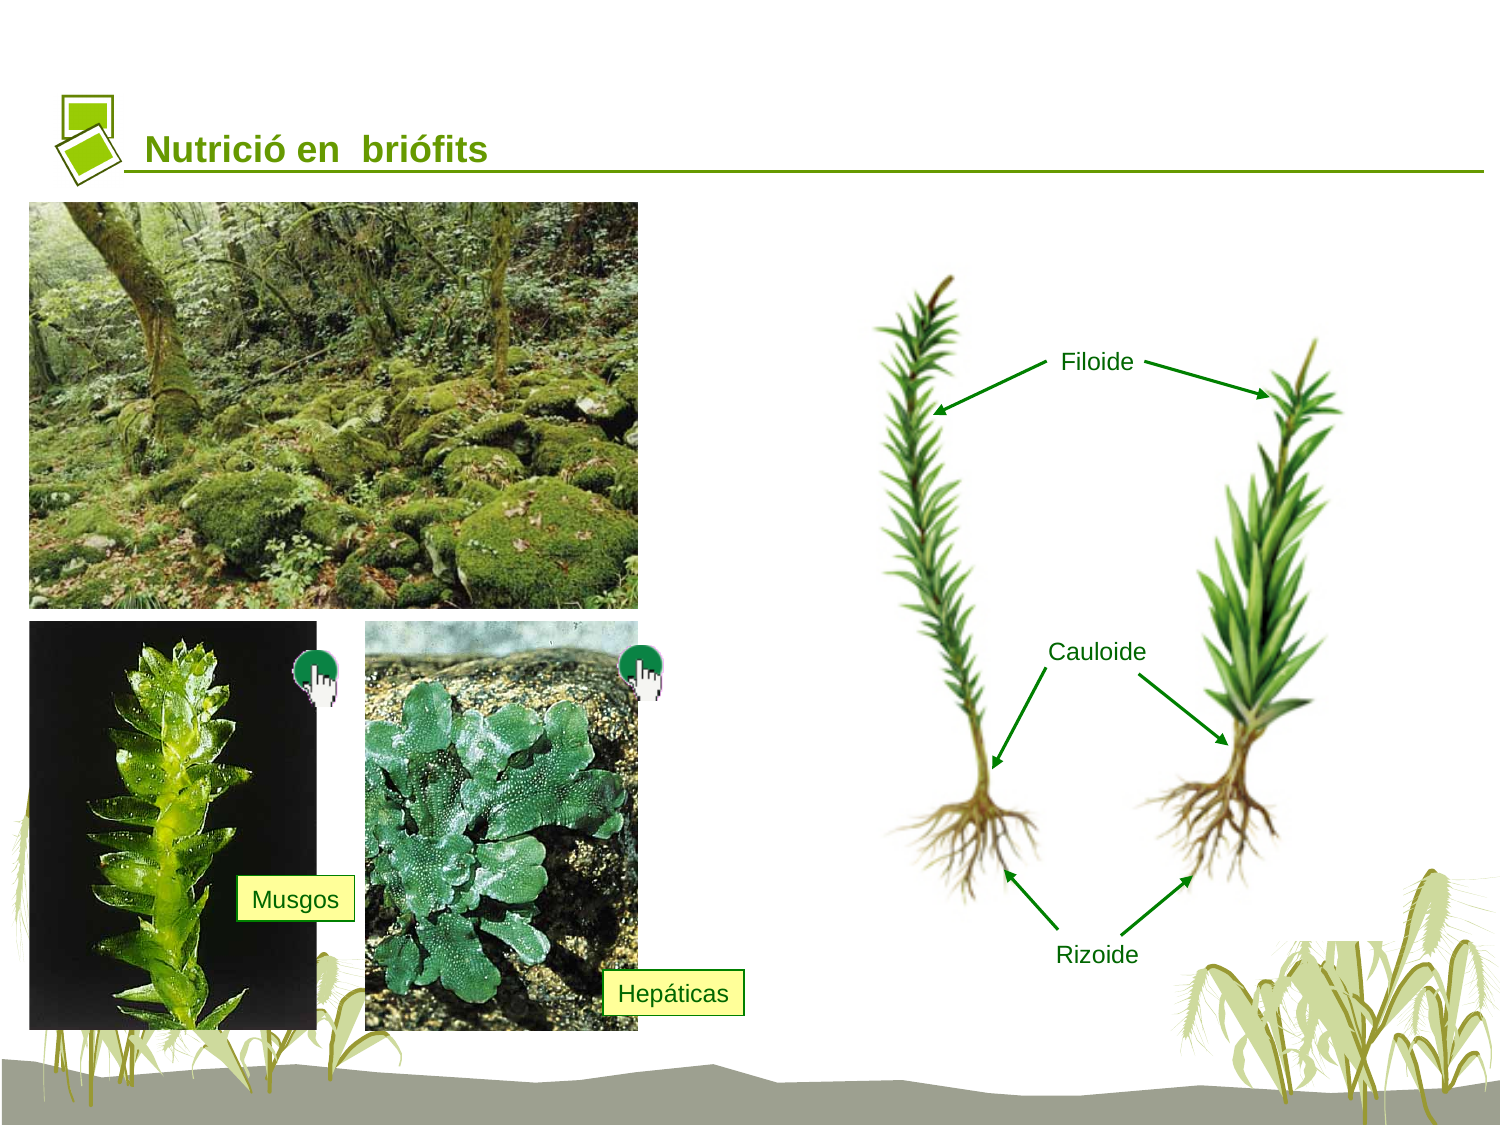

Nutrició en briófits
Filoide
Cauloide
Musgos
Rizoide
Hepáticas